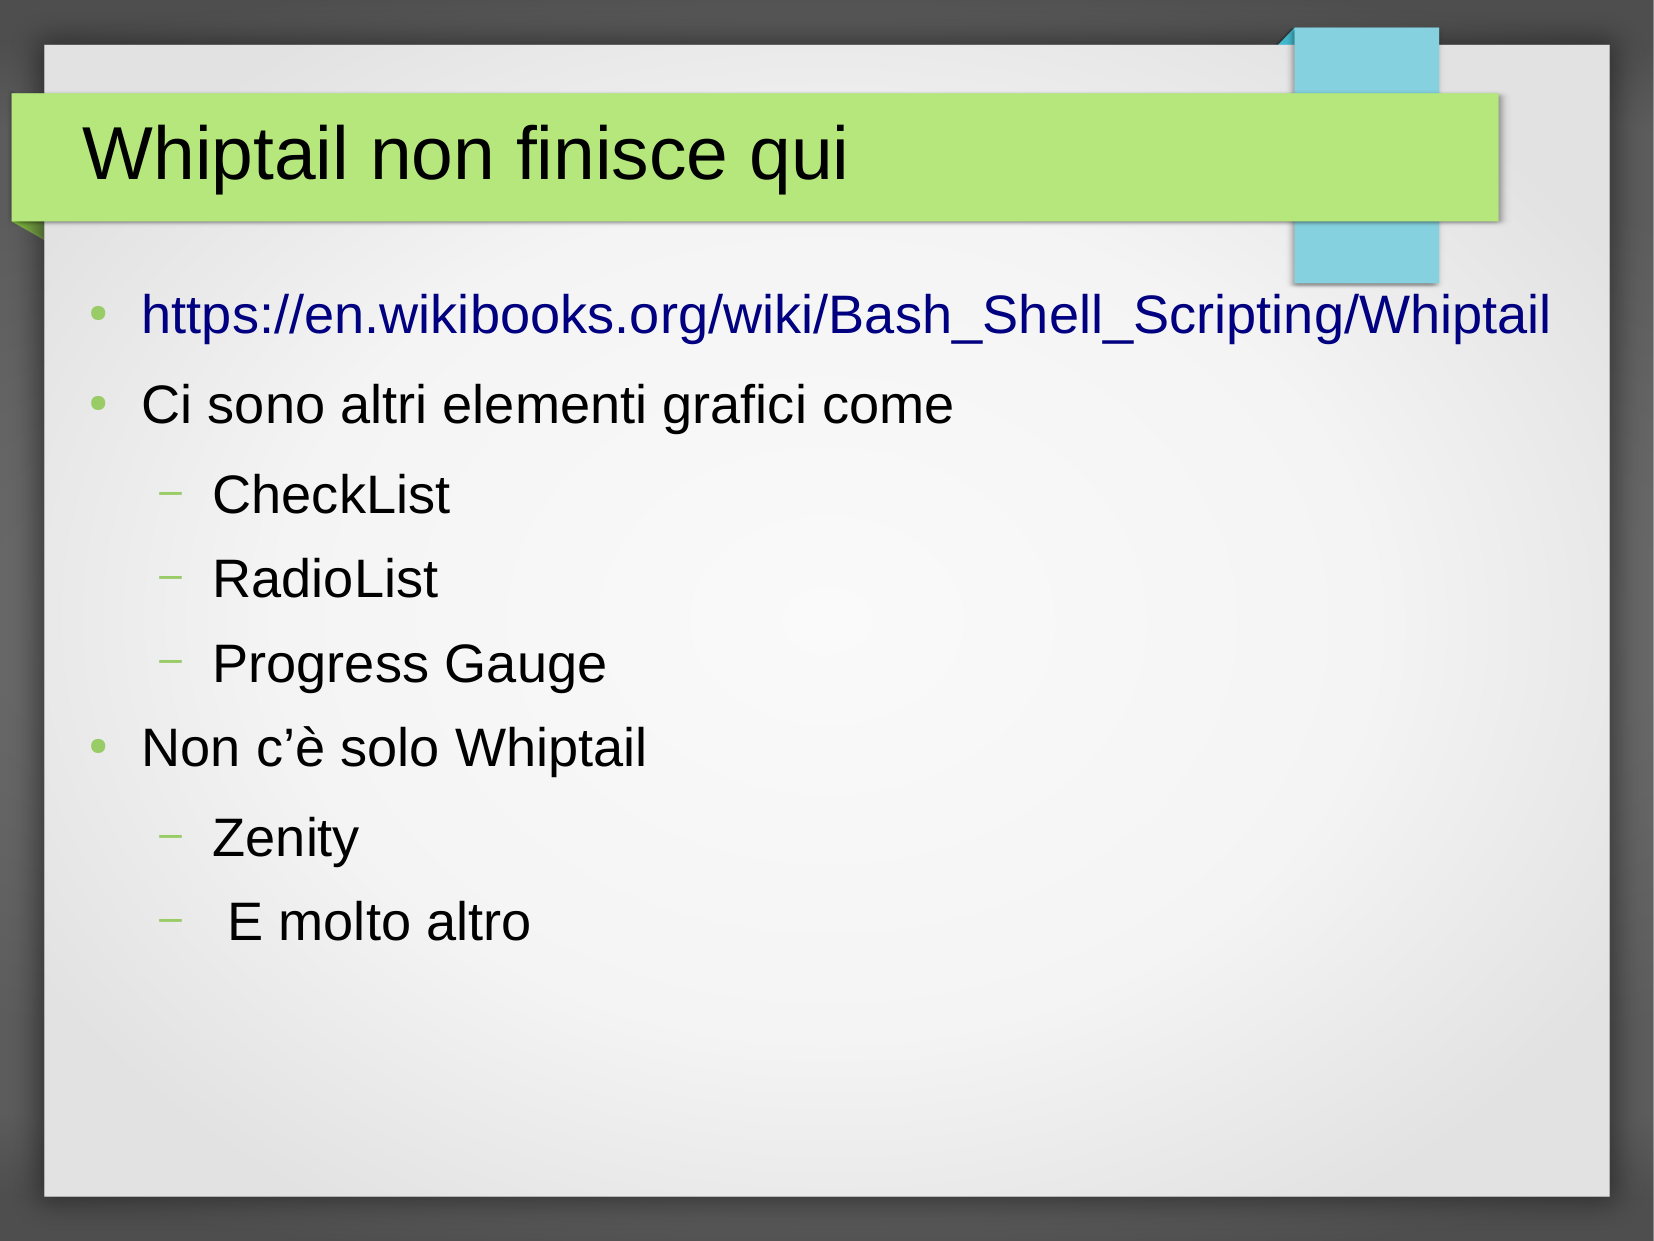

# Whiptail non finisce qui
https://en.wikibooks.org/wiki/Bash_Shell_Scripting/Whiptail
Ci sono altri elementi grafici come
CheckList
RadioList
Progress Gauge
Non c’è solo Whiptail
Zenity
 E molto altro